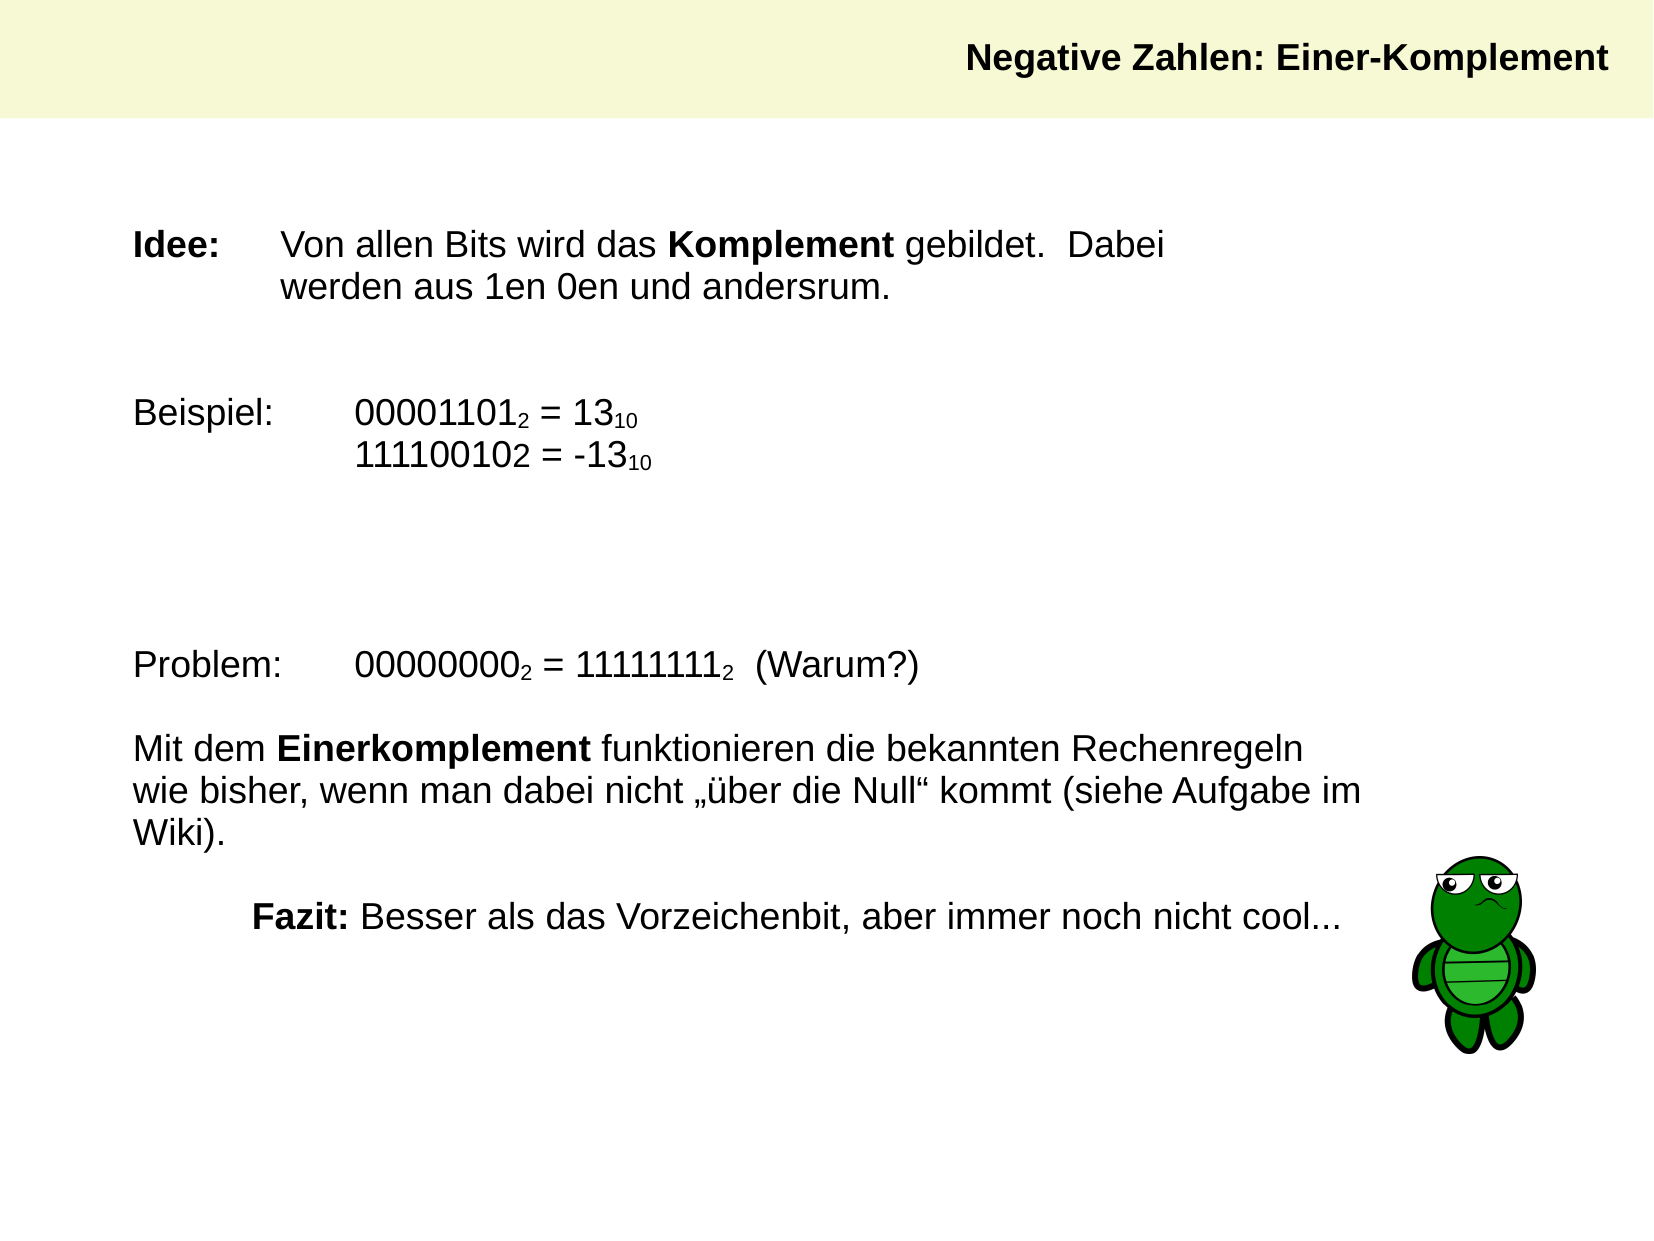

Negative Zahlen: Einer-Komplement
Idee: 	Von allen Bits wird das Komplement gebildet. Dabei
		werden aus 1en 0en und andersrum.
Beispiel: 	000011012 = 1310
			111100102 = -1310
Problem: 	000000002 = 111111112 (Warum?)
Mit dem Einerkomplement funktionieren die bekannten Rechenregeln
wie bisher, wenn man dabei nicht „über die Null“ kommt (siehe Aufgabe im Wiki).
Fazit: Besser als das Vorzeichenbit, aber immer noch nicht cool...